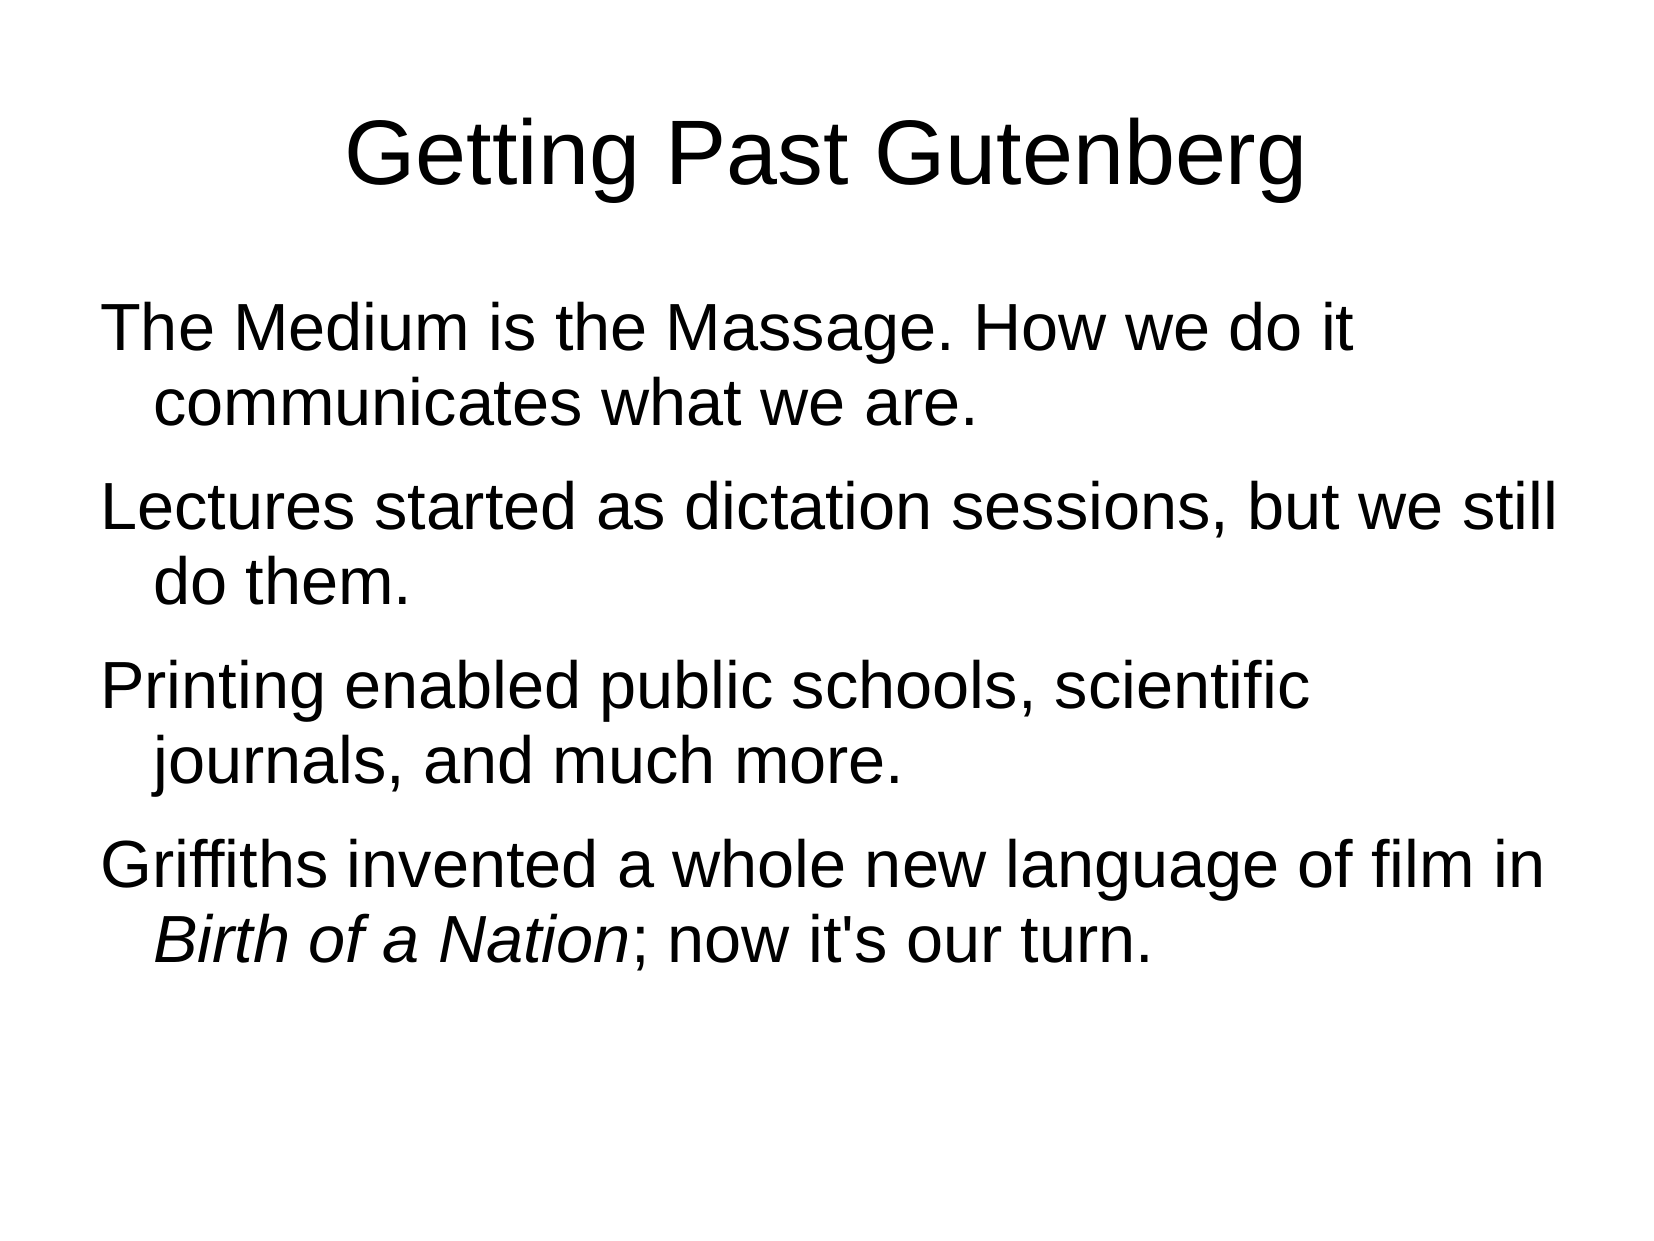

# Getting Past Gutenberg
The Medium is the Massage. How we do it communicates what we are.
Lectures started as dictation sessions, but we still do them.
Printing enabled public schools, scientific journals, and much more.
Griffiths invented a whole new language of film in Birth of a Nation; now it's our turn.